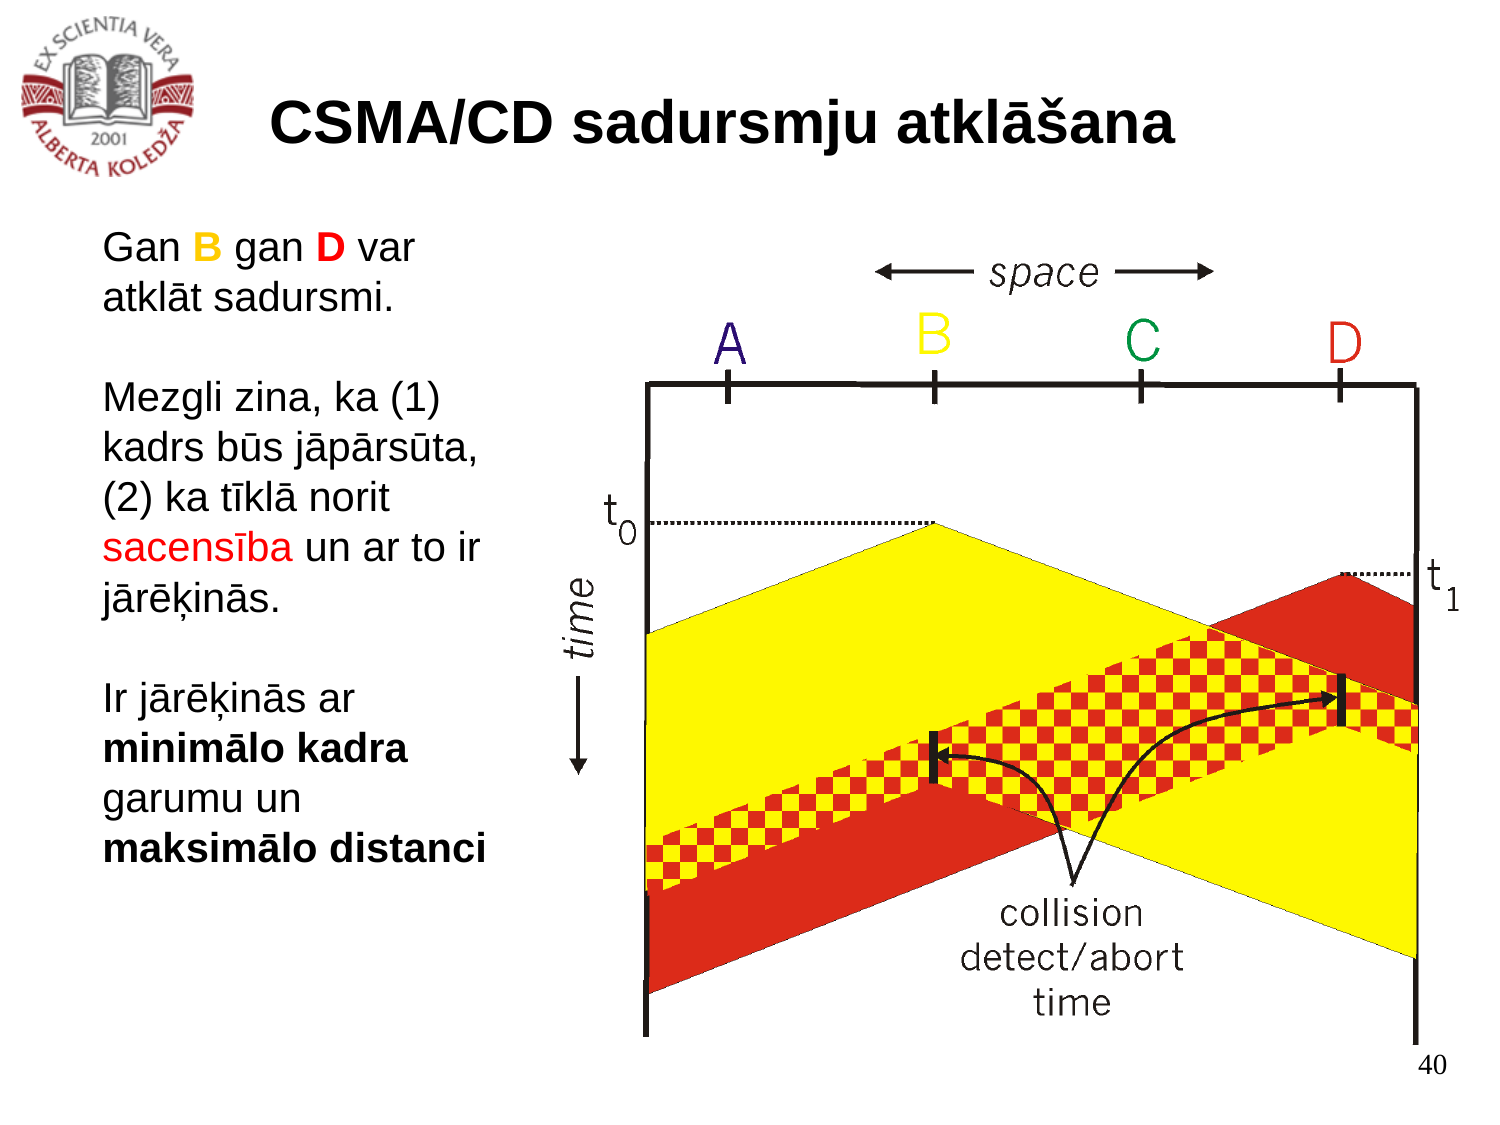

# CSMA/CD sadursmju atklāšana
Gan B gan D var atklāt sadursmi.
Mezgli zina, ka (1) kadrs būs jāpārsūta,
(2) ka tīklā norit sacensība un ar to ir jārēķinās.
Ir jārēķinās ar minimālo kadra garumu un maksimālo distanci